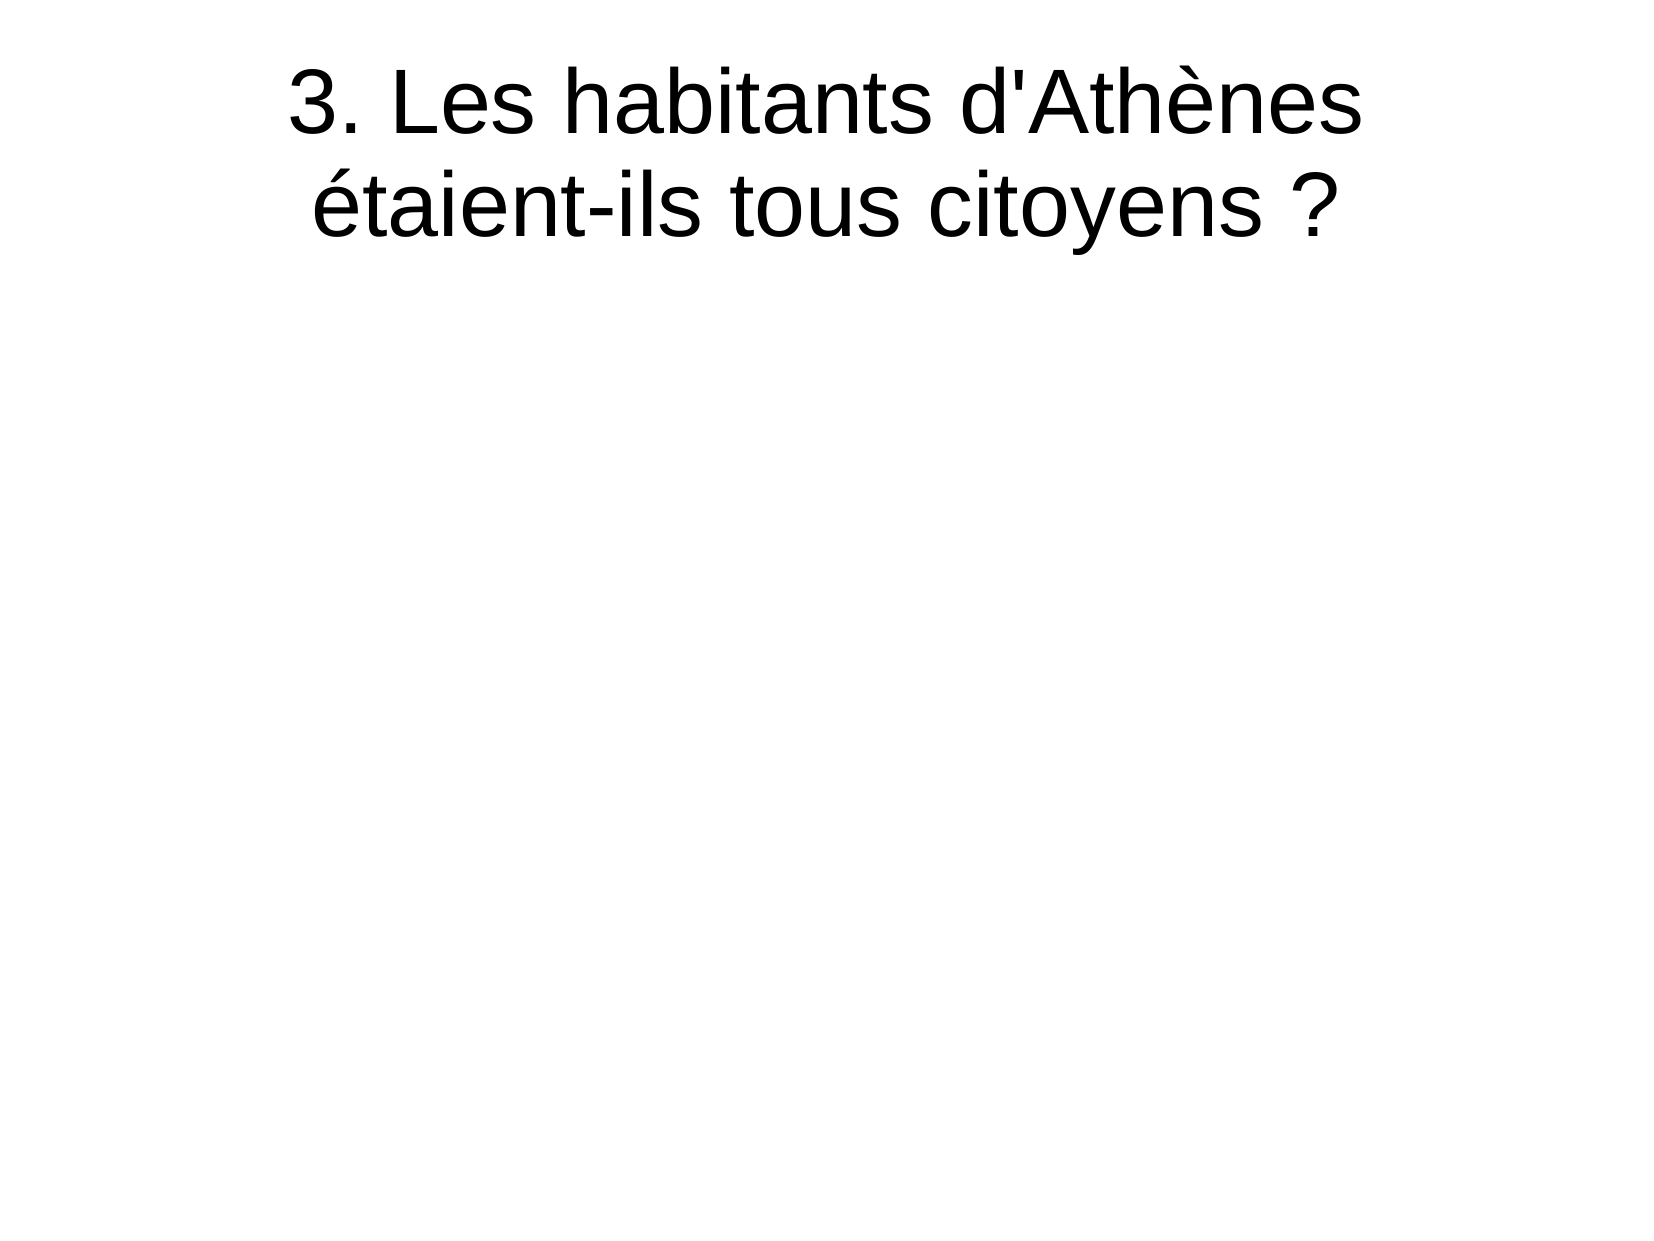

# 3. Les habitants d'Athènes étaient-ils tous citoyens ?